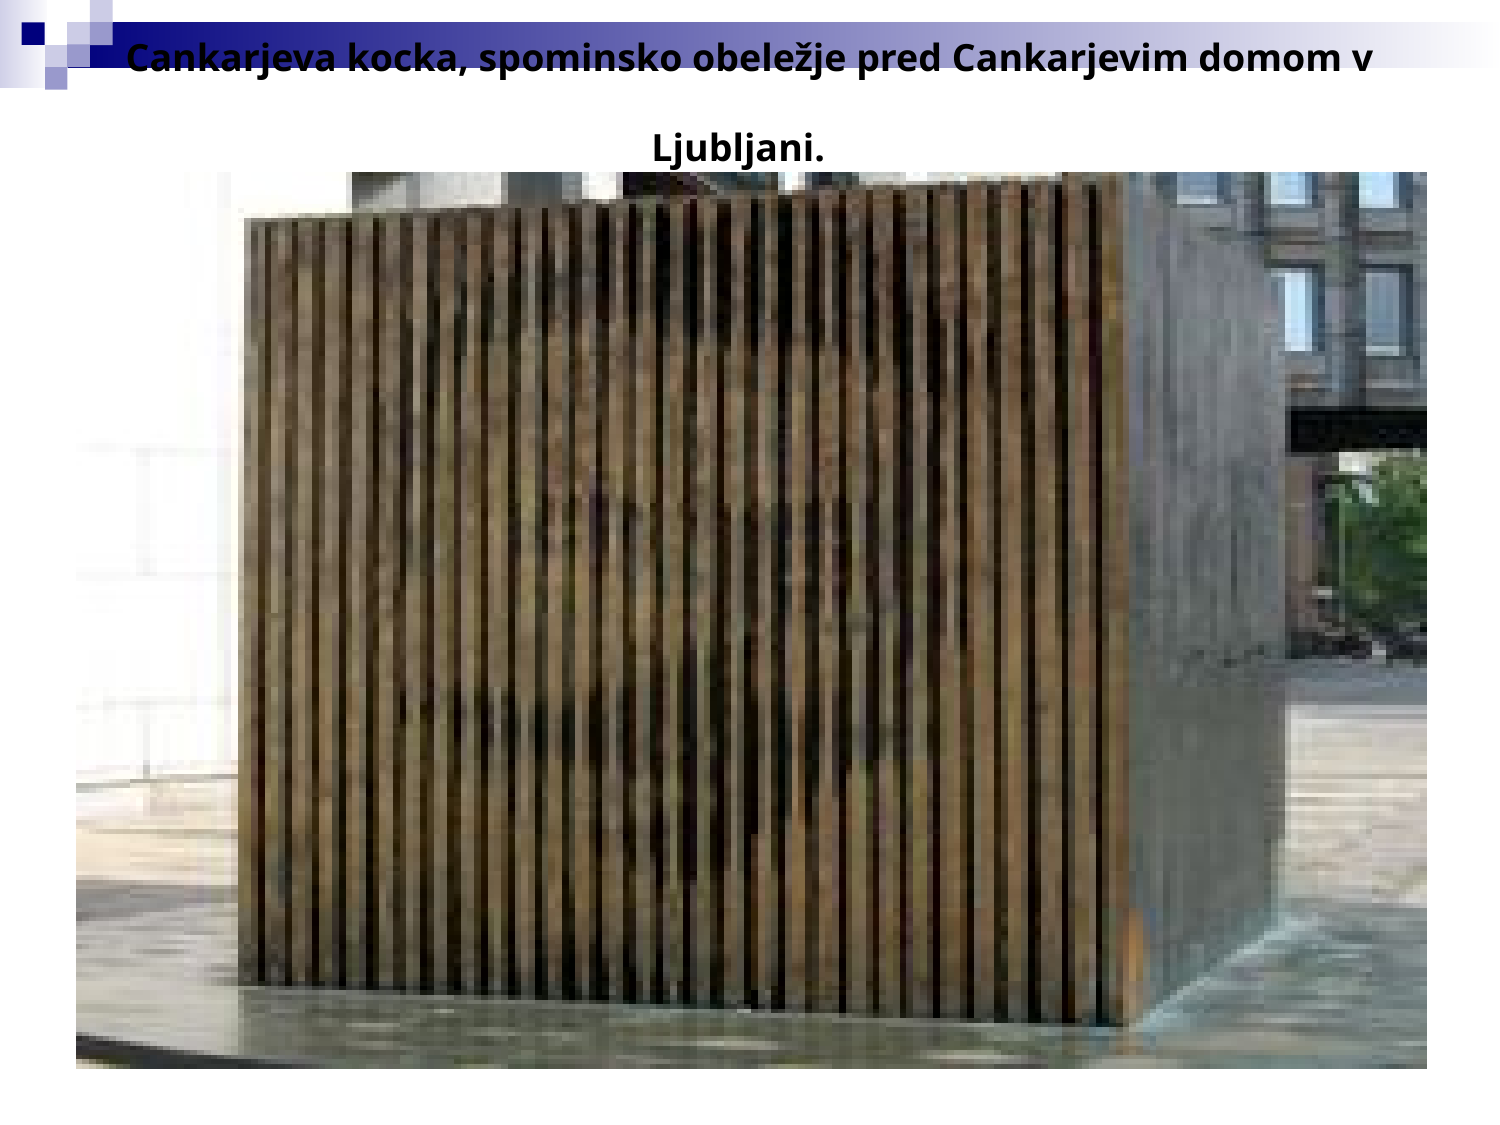

# Cankarjeva kocka, spominsko obeležje pred Cankarjevim domom v Ljubljani.